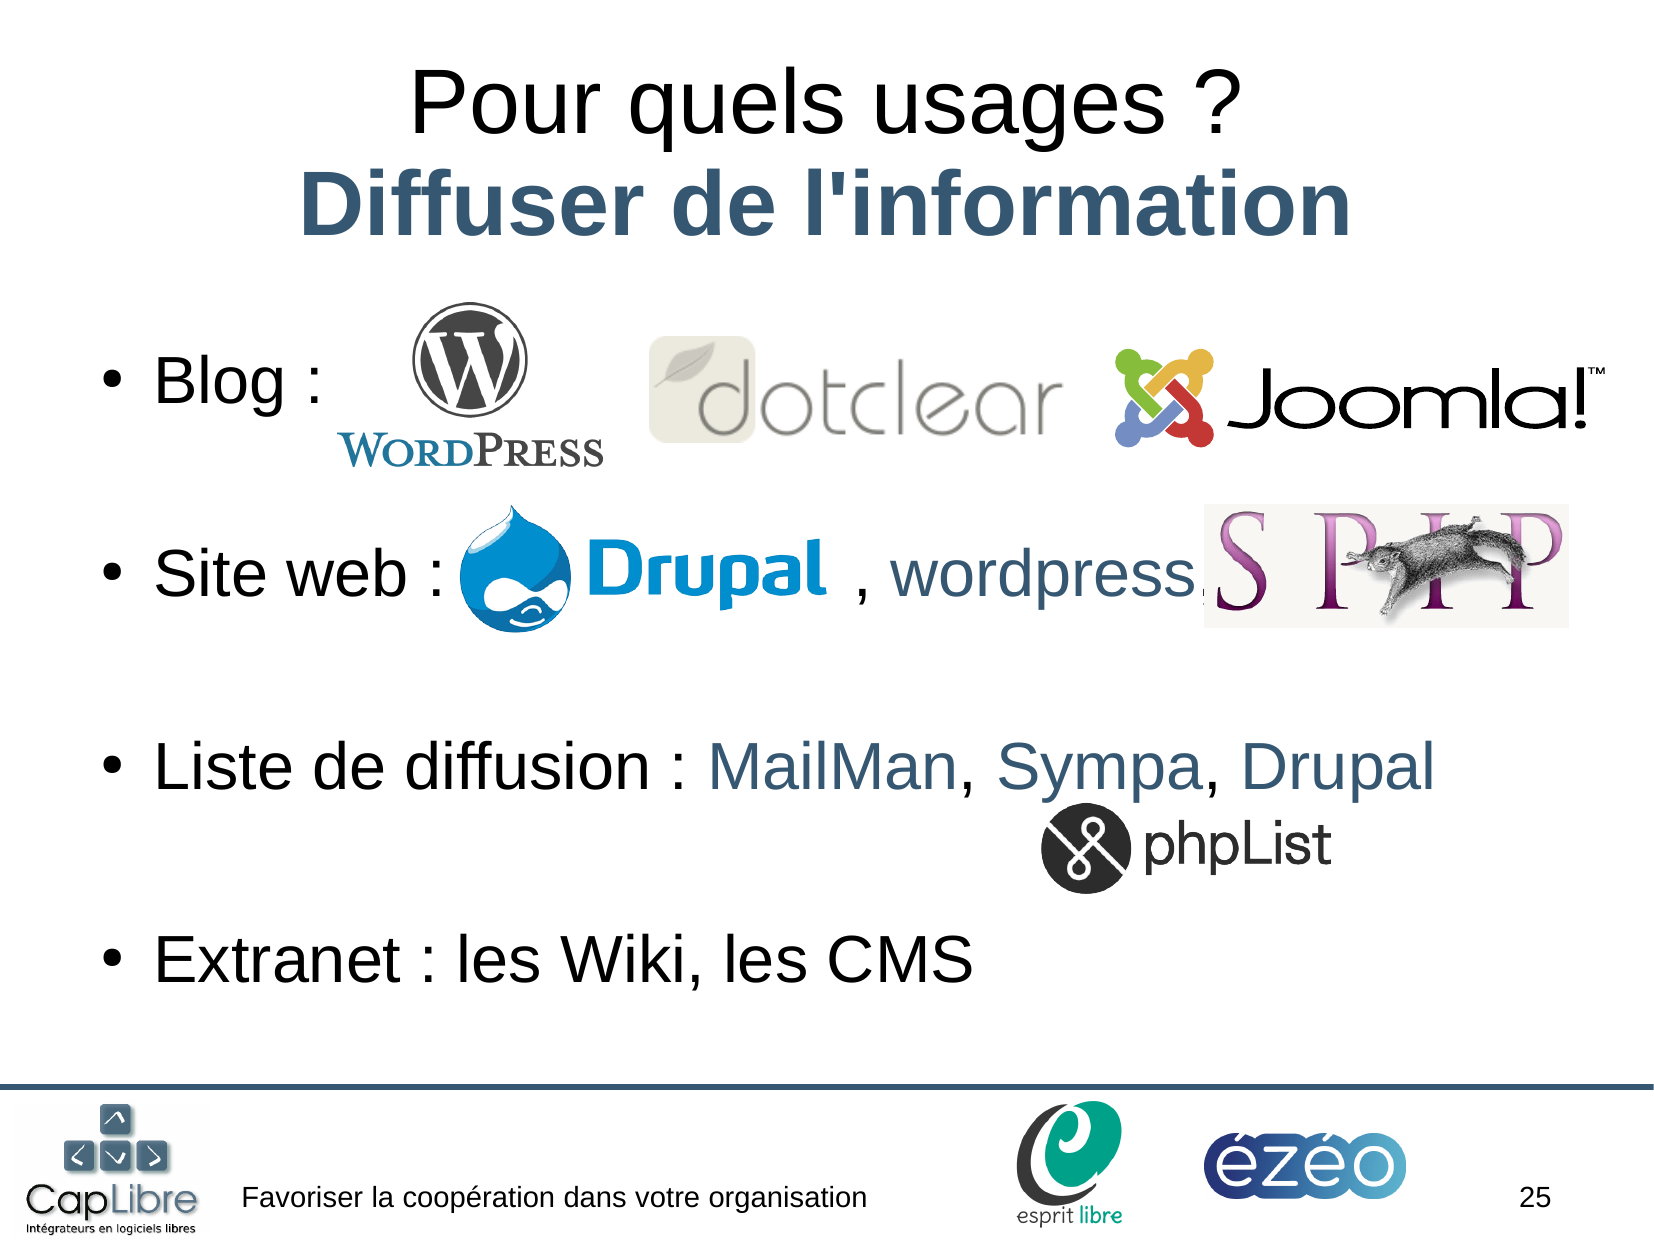

# Pour quels usages ? Diffuser de l'information
Blog :
Site web : , wordpress,
Liste de diffusion : MailMan, Sympa, Drupal
Extranet : les Wiki, les CMS
Favoriser la coopération dans votre organisation